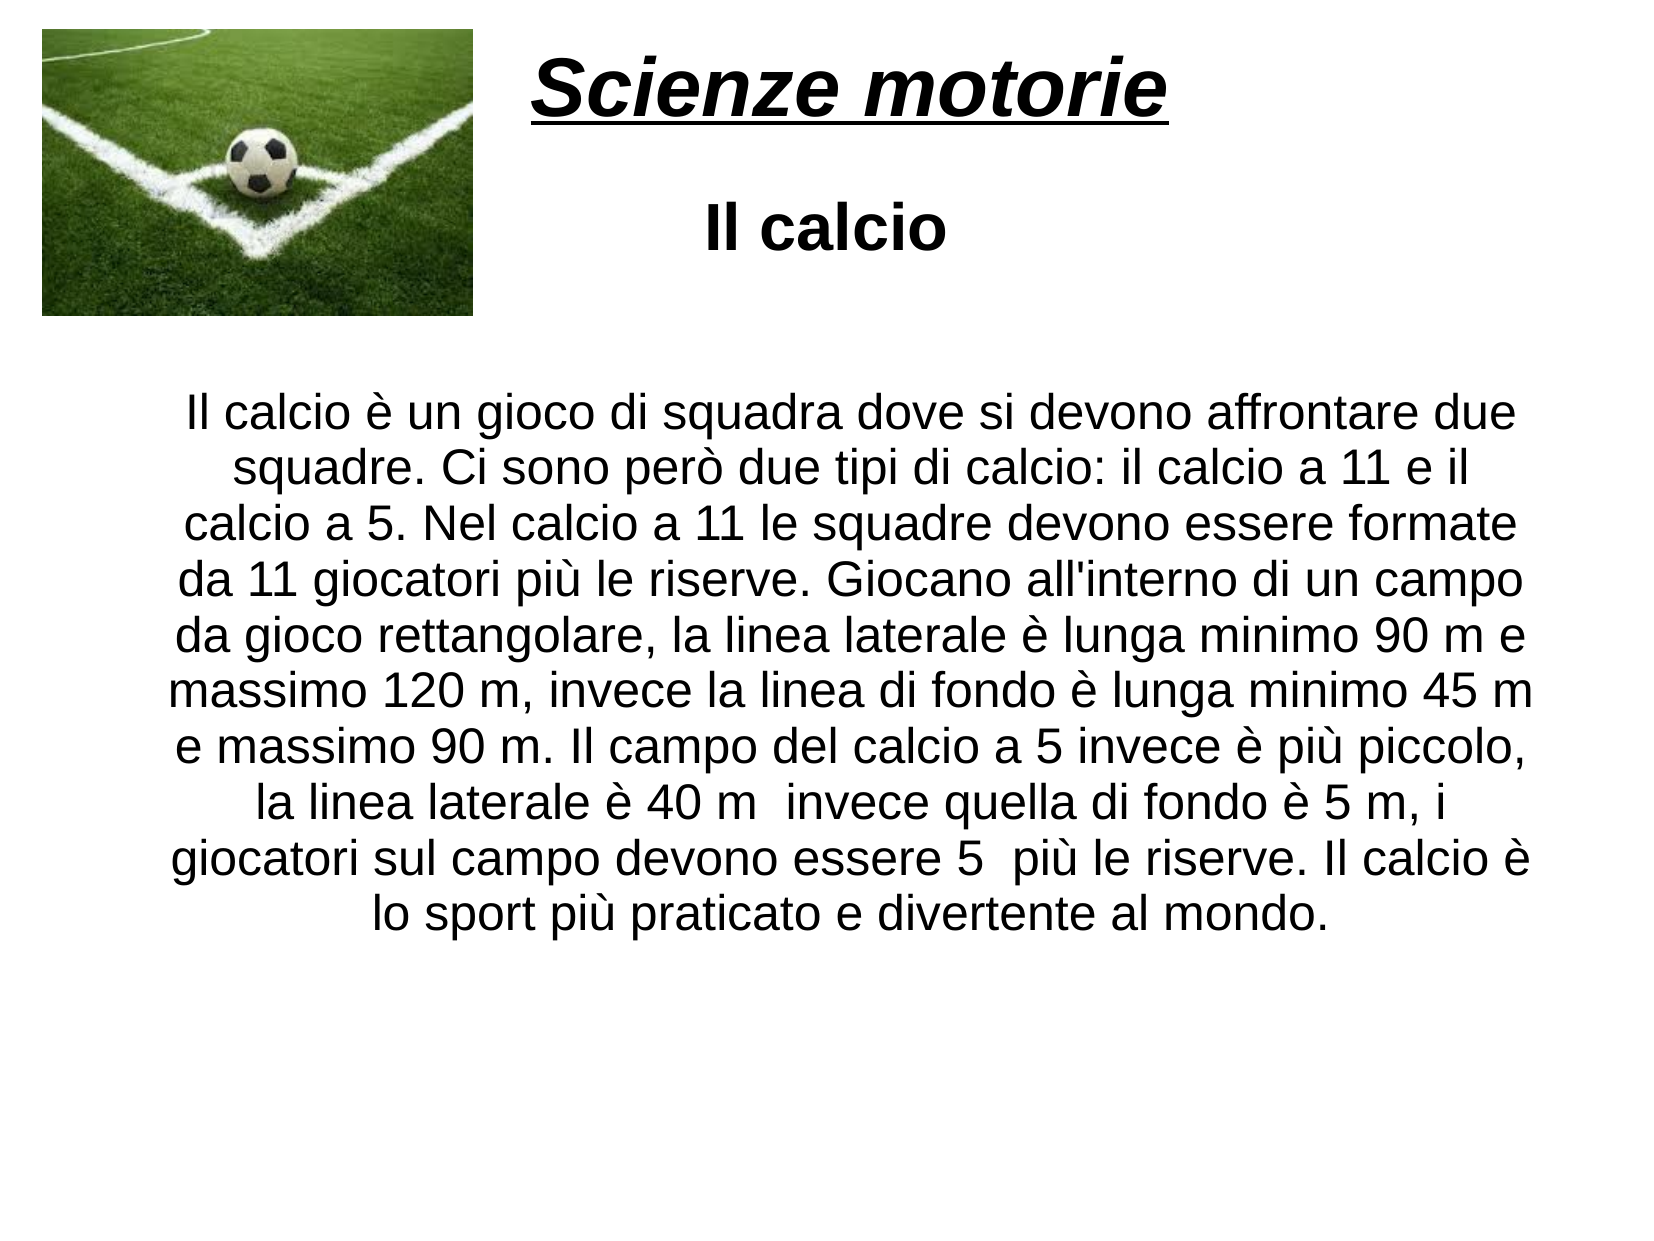

# Scienze motorie Il calcio
Il calcio è un gioco di squadra dove si devono affrontare due squadre. Ci sono però due tipi di calcio: il calcio a 11 e il calcio a 5. Nel calcio a 11 le squadre devono essere formate da 11 giocatori più le riserve. Giocano all'interno di un campo da gioco rettangolare, la linea laterale è lunga minimo 90 m e massimo 120 m, invece la linea di fondo è lunga minimo 45 m e massimo 90 m. Il campo del calcio a 5 invece è più piccolo, la linea laterale è 40 m invece quella di fondo è 5 m, i giocatori sul campo devono essere 5 più le riserve. Il calcio è lo sport più praticato e divertente al mondo.